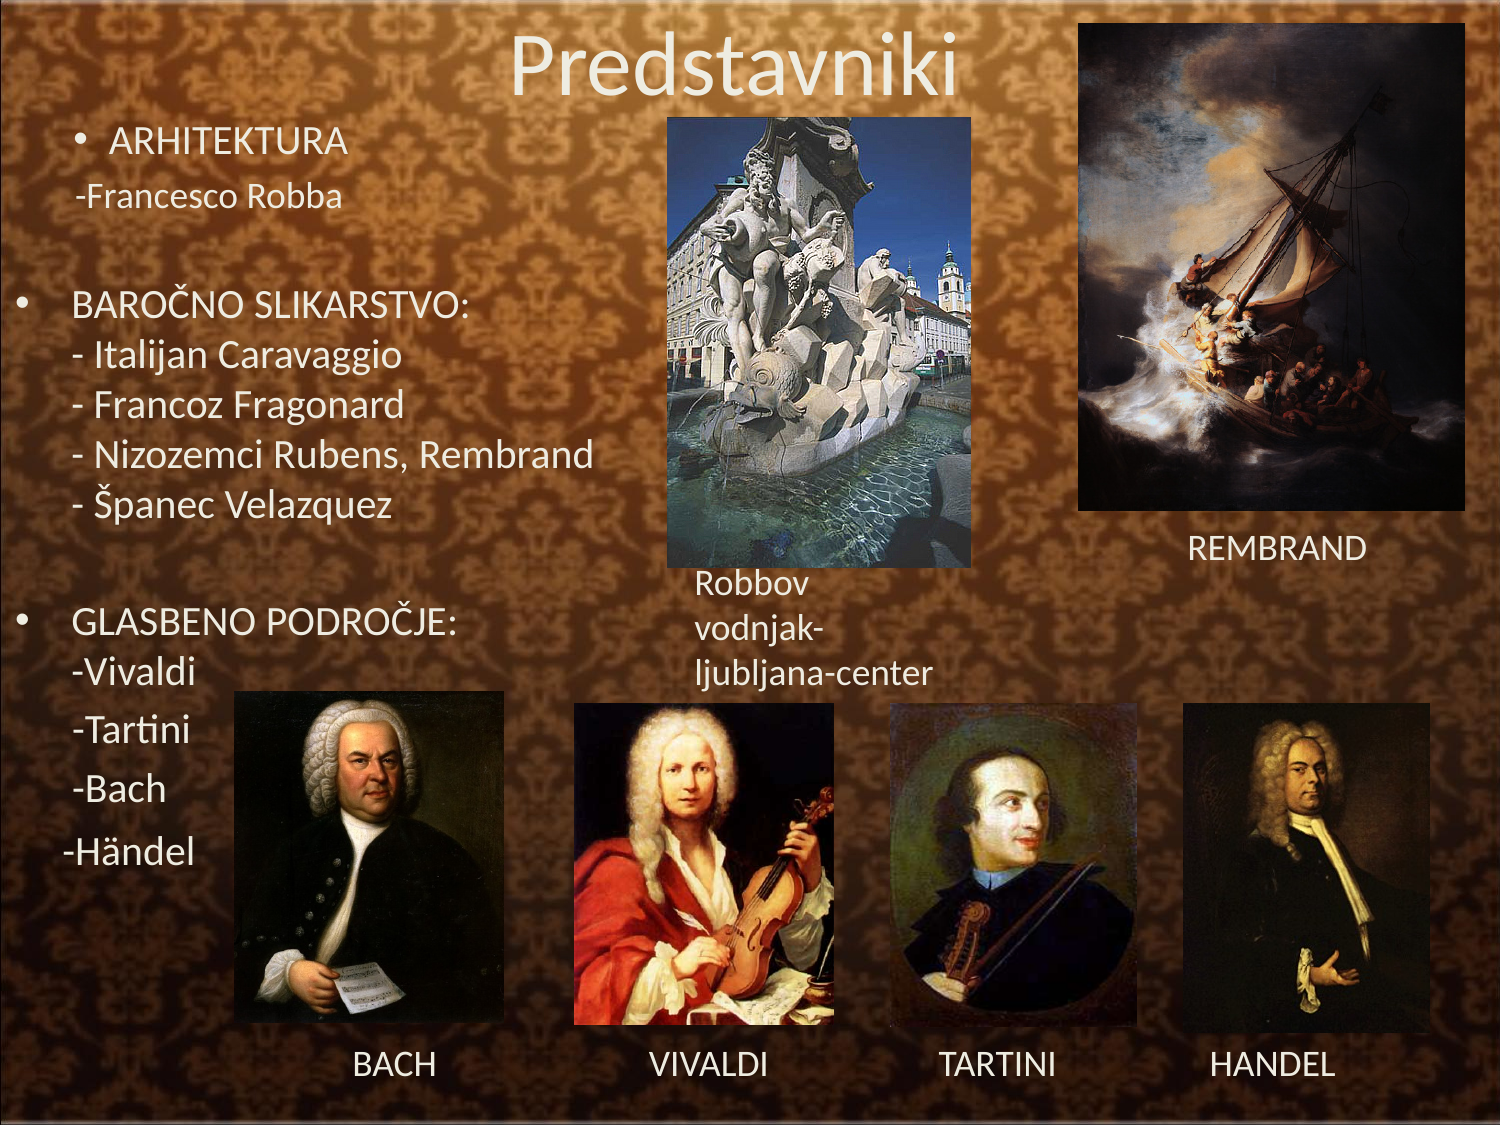

# Predstavniki
ARHITEKTURA
-Francesco Robba
BAROČNO SLIKARSTVO:
- Italijan Caravaggio
- Francoz Fragonard
- Nizozemci Rubens, Rembrand
- Španec Velazquez
GLASBENO PODROČJE:
-Vivaldi
 -Tartini
 -Bach
 -Händel
REMBRAND
Robbov vodnjak-ljubljana-center
 BACH VIVALDI TARTINI HANDEL